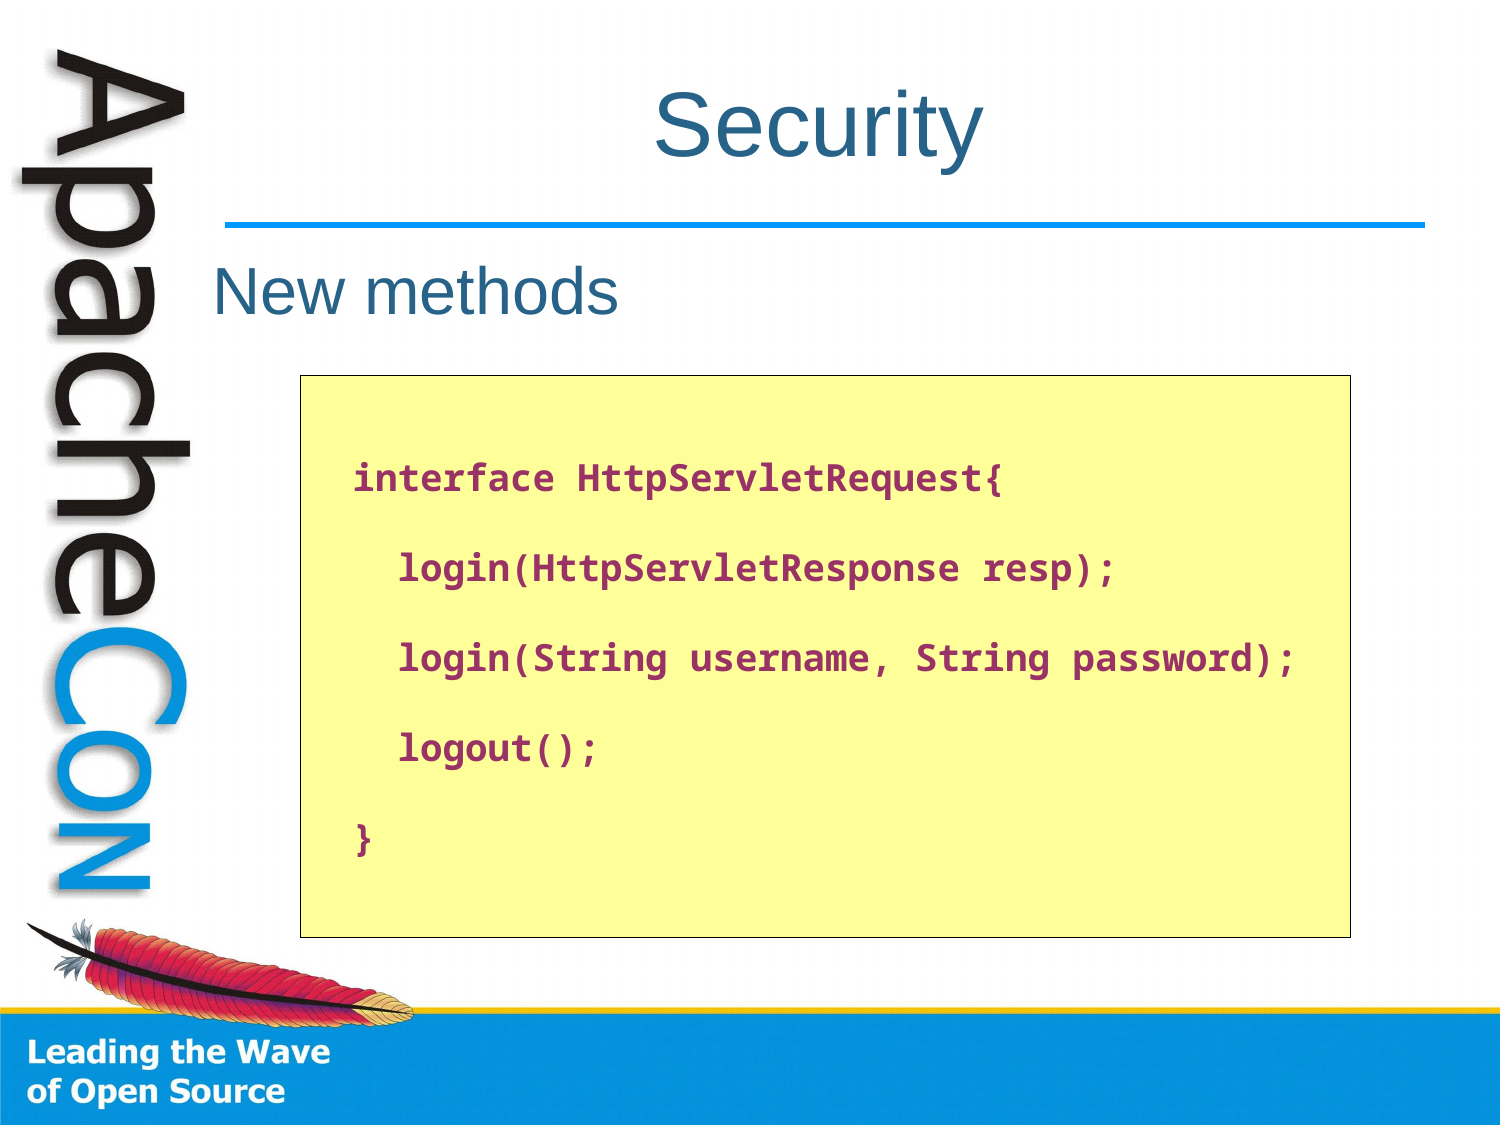

# Security
New methods
interface HttpServletRequest{
 login(HttpServletResponse resp);
 login(String username, String password);
 logout();
}